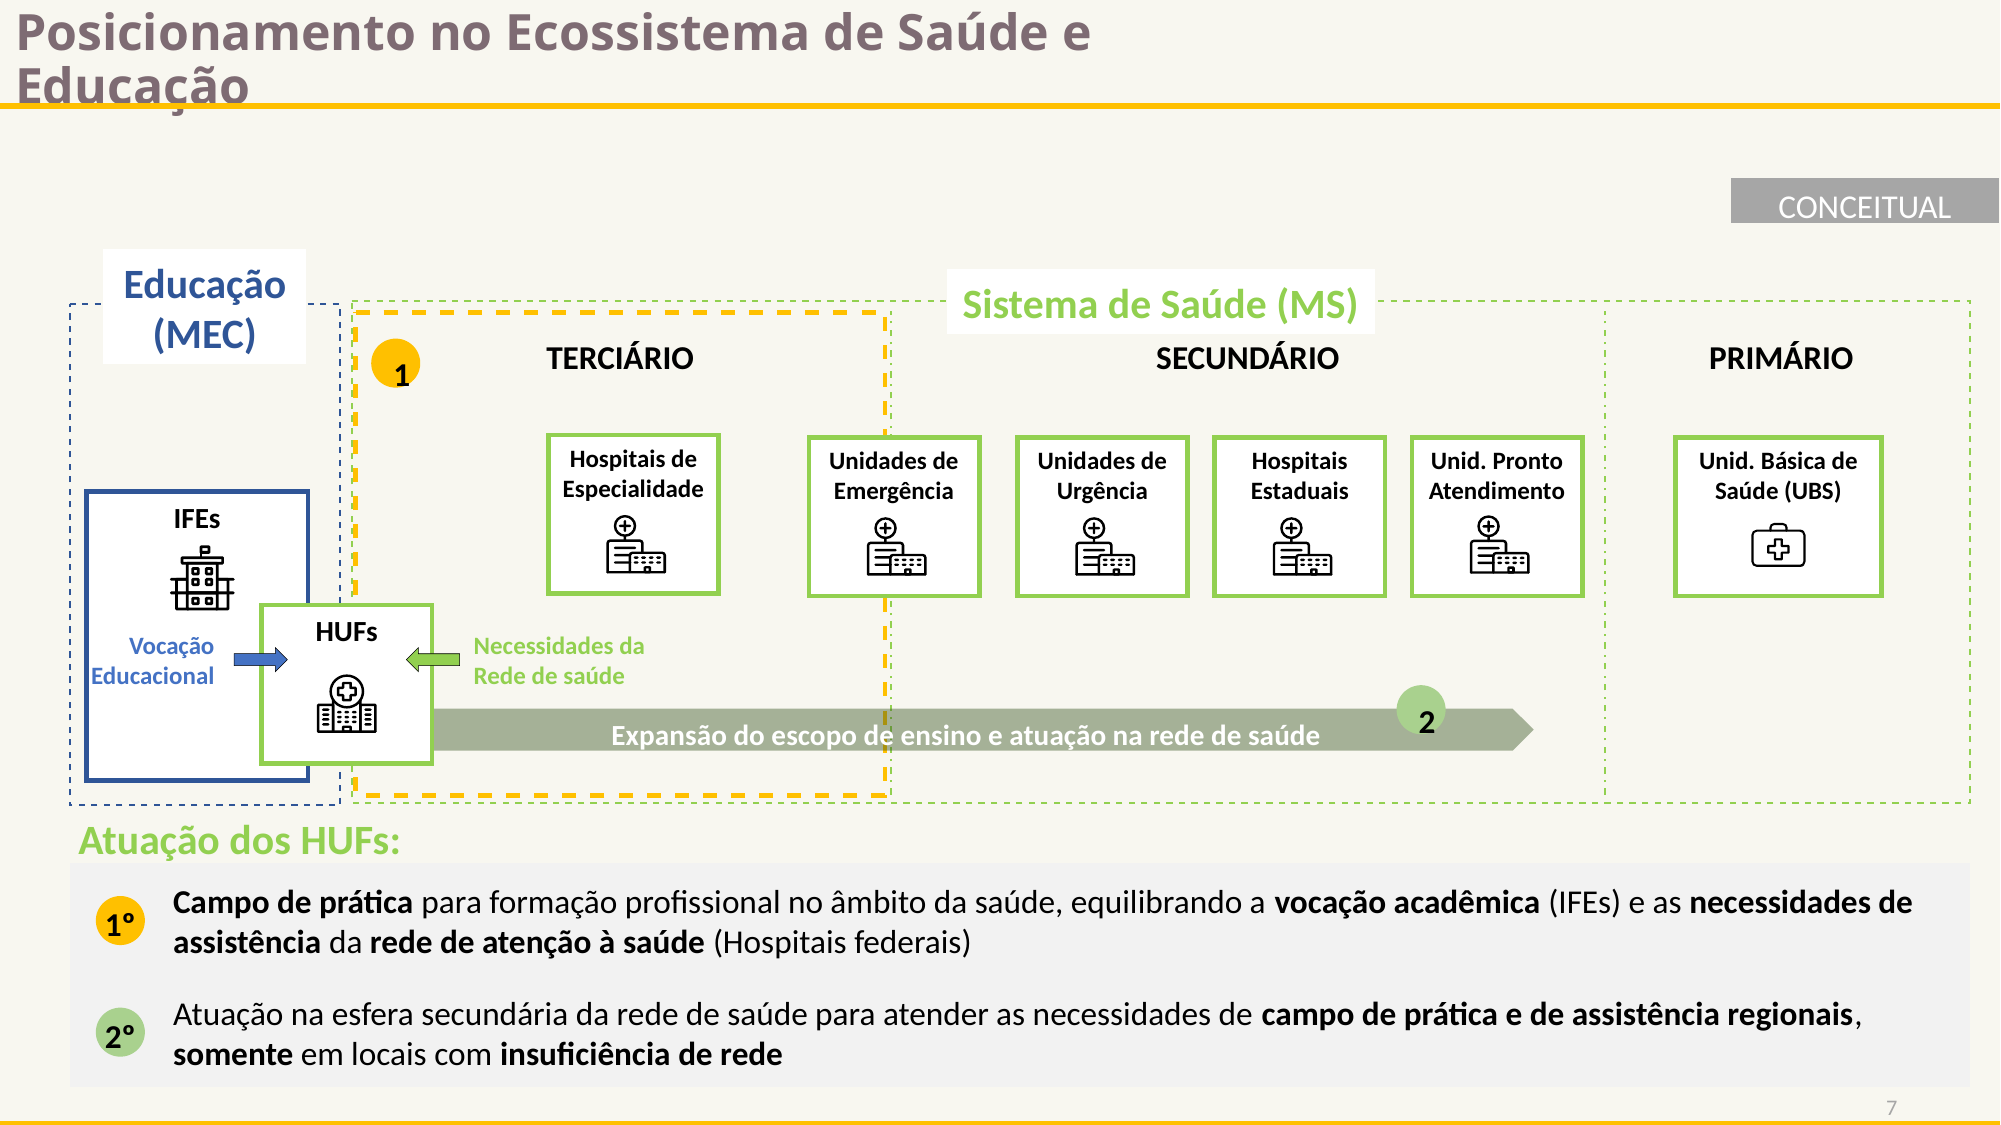

Posicionamento no Ecossistema de Saúde e Educação
CONCEITUAL
Educação
(MEC)
Sistema de Saúde (MS)
TERCIÁRIO
SECUNDÁRIO
PRIMÁRIO
1
Hospitais de Especialidade
Unidades de Emergência
Unidades de Urgência
Hospitais Estaduais
Unid. Pronto Atendimento
Unid. Básica de Saúde (UBS)
IFEs
HUFs
Vocação Educacional
Necessidades da Rede de saúde
2
Expansão do escopo de ensino e atuação na rede de saúde
Atuação dos HUFs:
Campo de prática para formação profissional no âmbito da saúde, equilibrando a vocação acadêmica (IFEs) e as necessidades de assistência da rede de atenção à saúde (Hospitais federais)
1º
Atuação na esfera secundária da rede de saúde para atender as necessidades de campo de prática e de assistência regionais, somente em locais com insuficiência de rede
2º